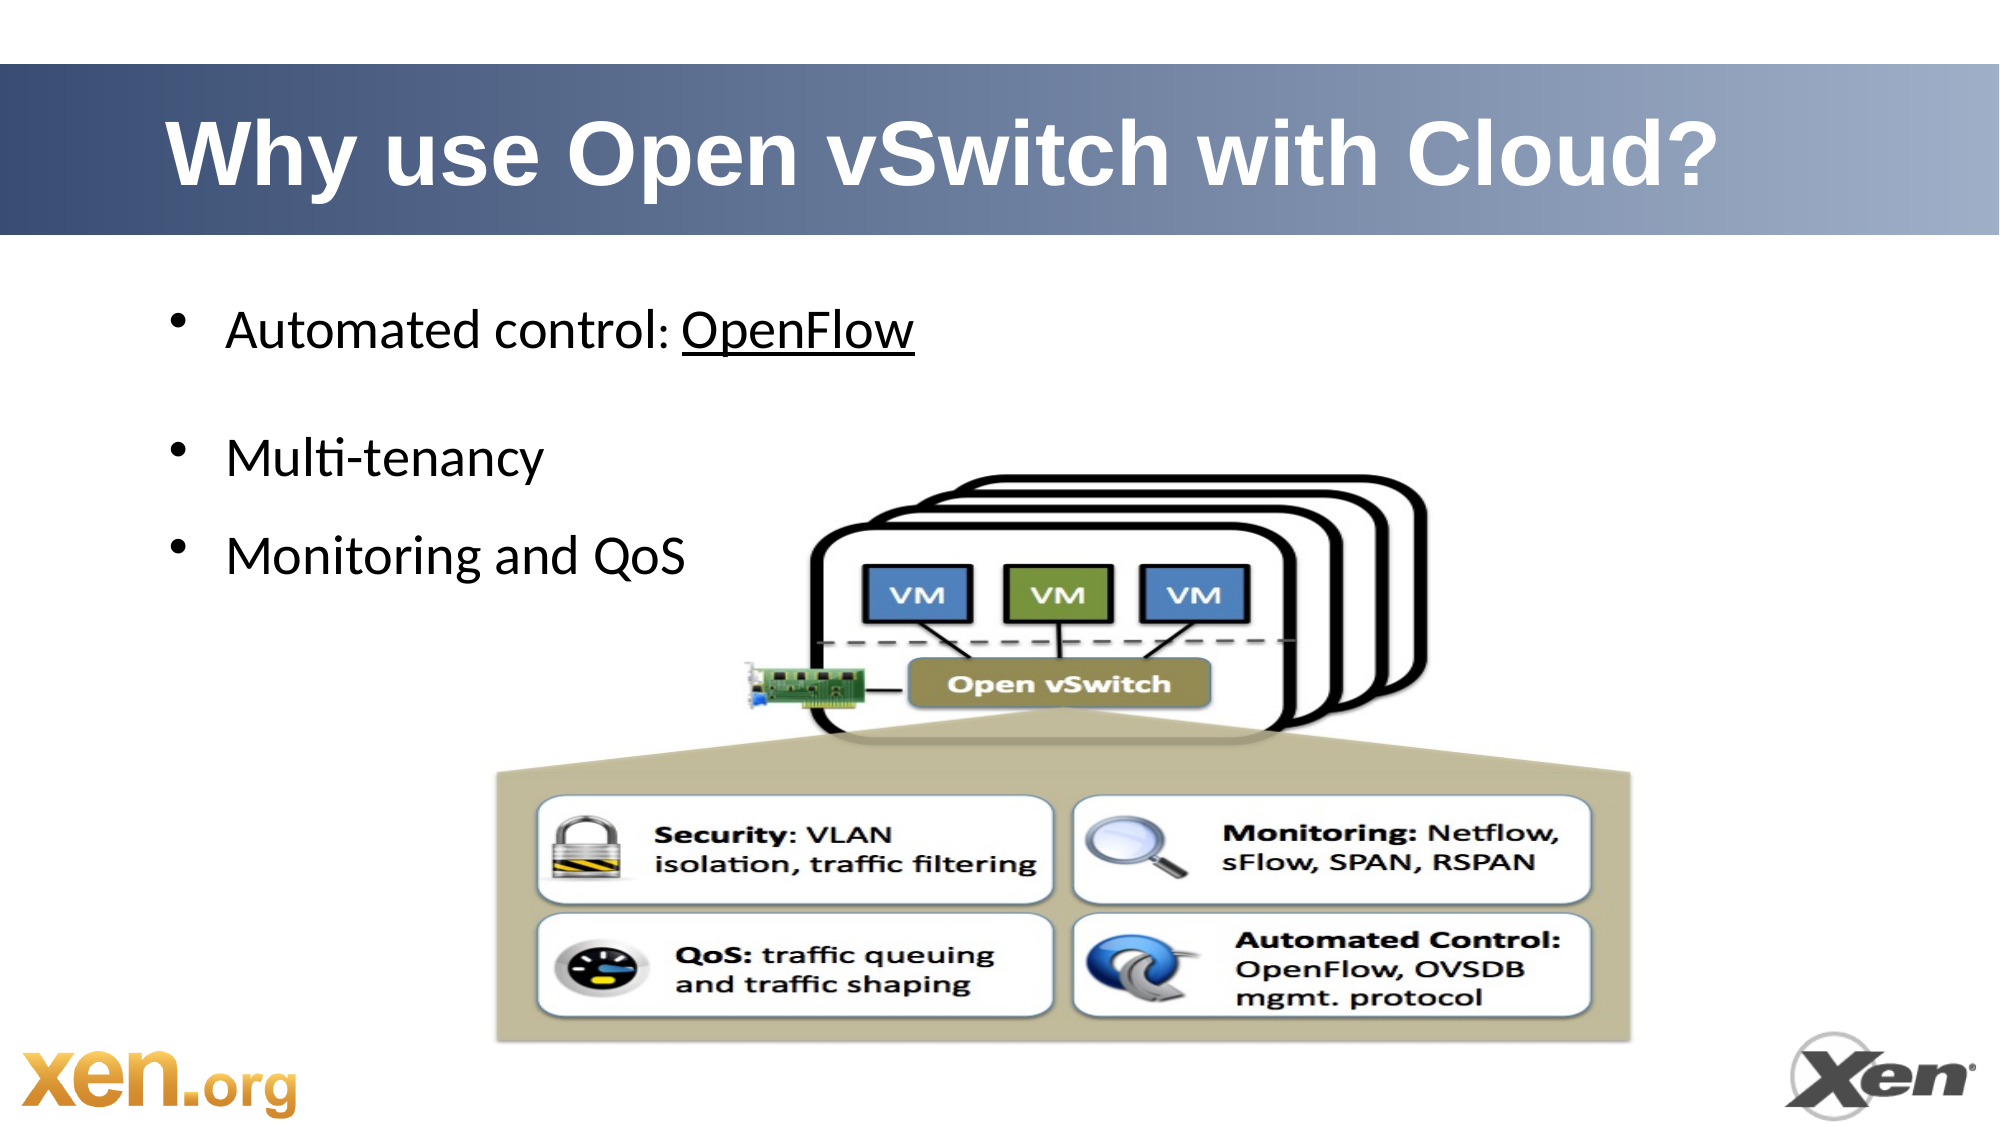

Why use Open vSwitch with Cloud?
# Automated control: OpenFlow
Multi-tenancy
Monitoring and QoS